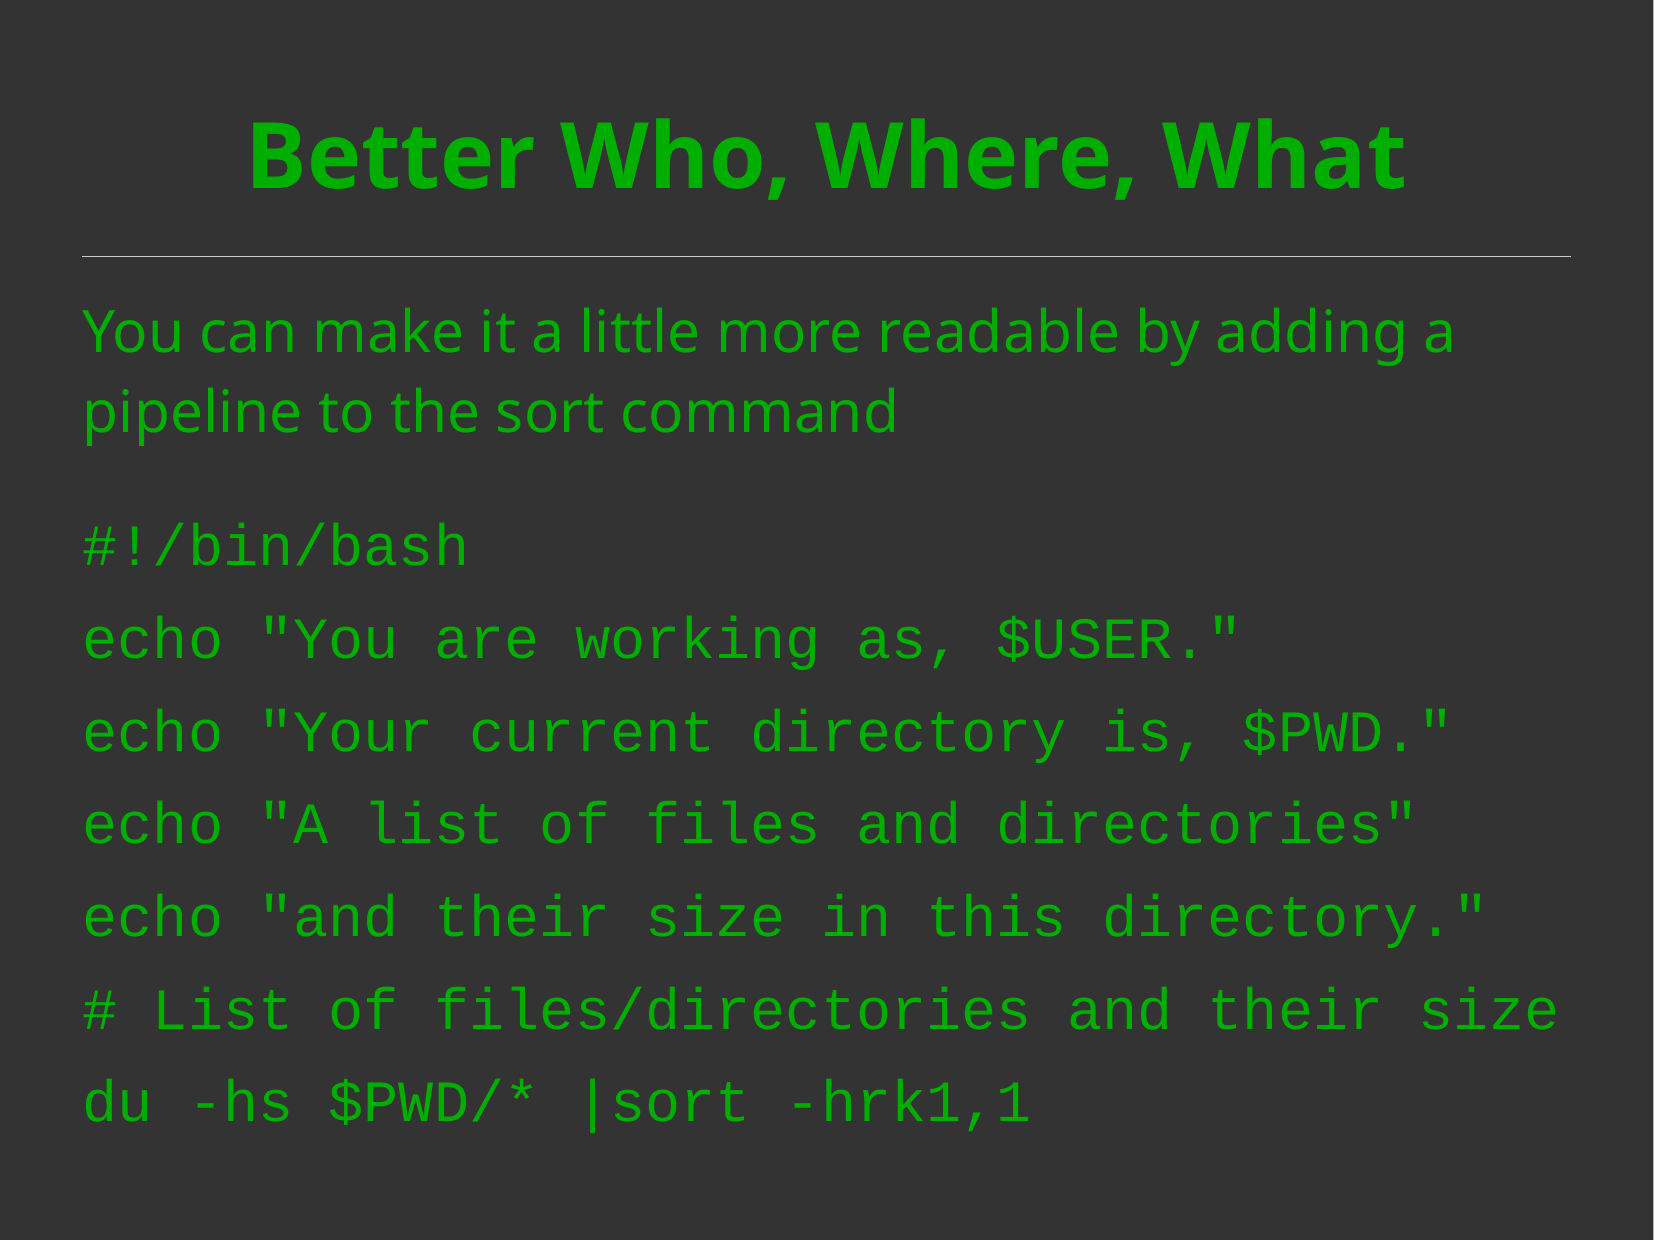

# Better Who, Where, What
You can make it a little more readable by adding a pipeline to the sort command
#!/bin/bash
echo "You are working as, $USER."
echo "Your current directory is, $PWD."
echo "A list of files and directories"
echo "and their size in this directory."
# List of files/directories and their size
du -hs $PWD/* |sort -hrk1,1